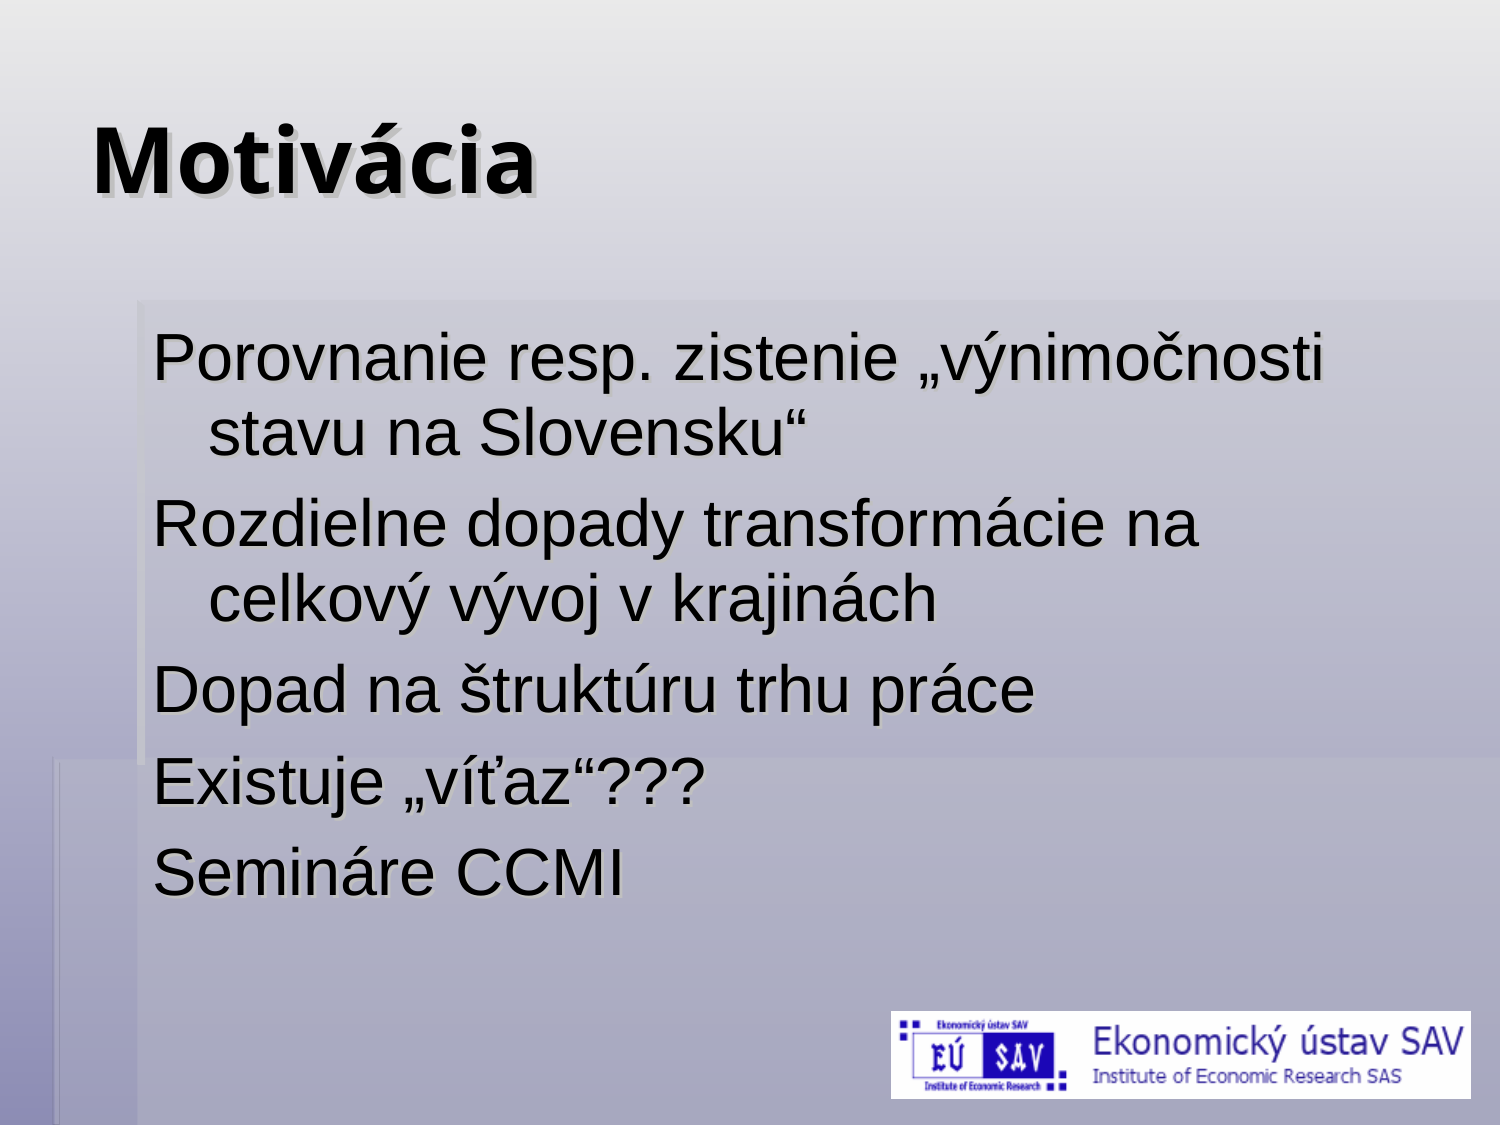

# Motivácia
Porovnanie resp. zistenie „výnimočnosti stavu na Slovensku“
Rozdielne dopady transformácie na celkový vývoj v krajinách
Dopad na štruktúru trhu práce
Existuje „víťaz“???
Semináre CCMI